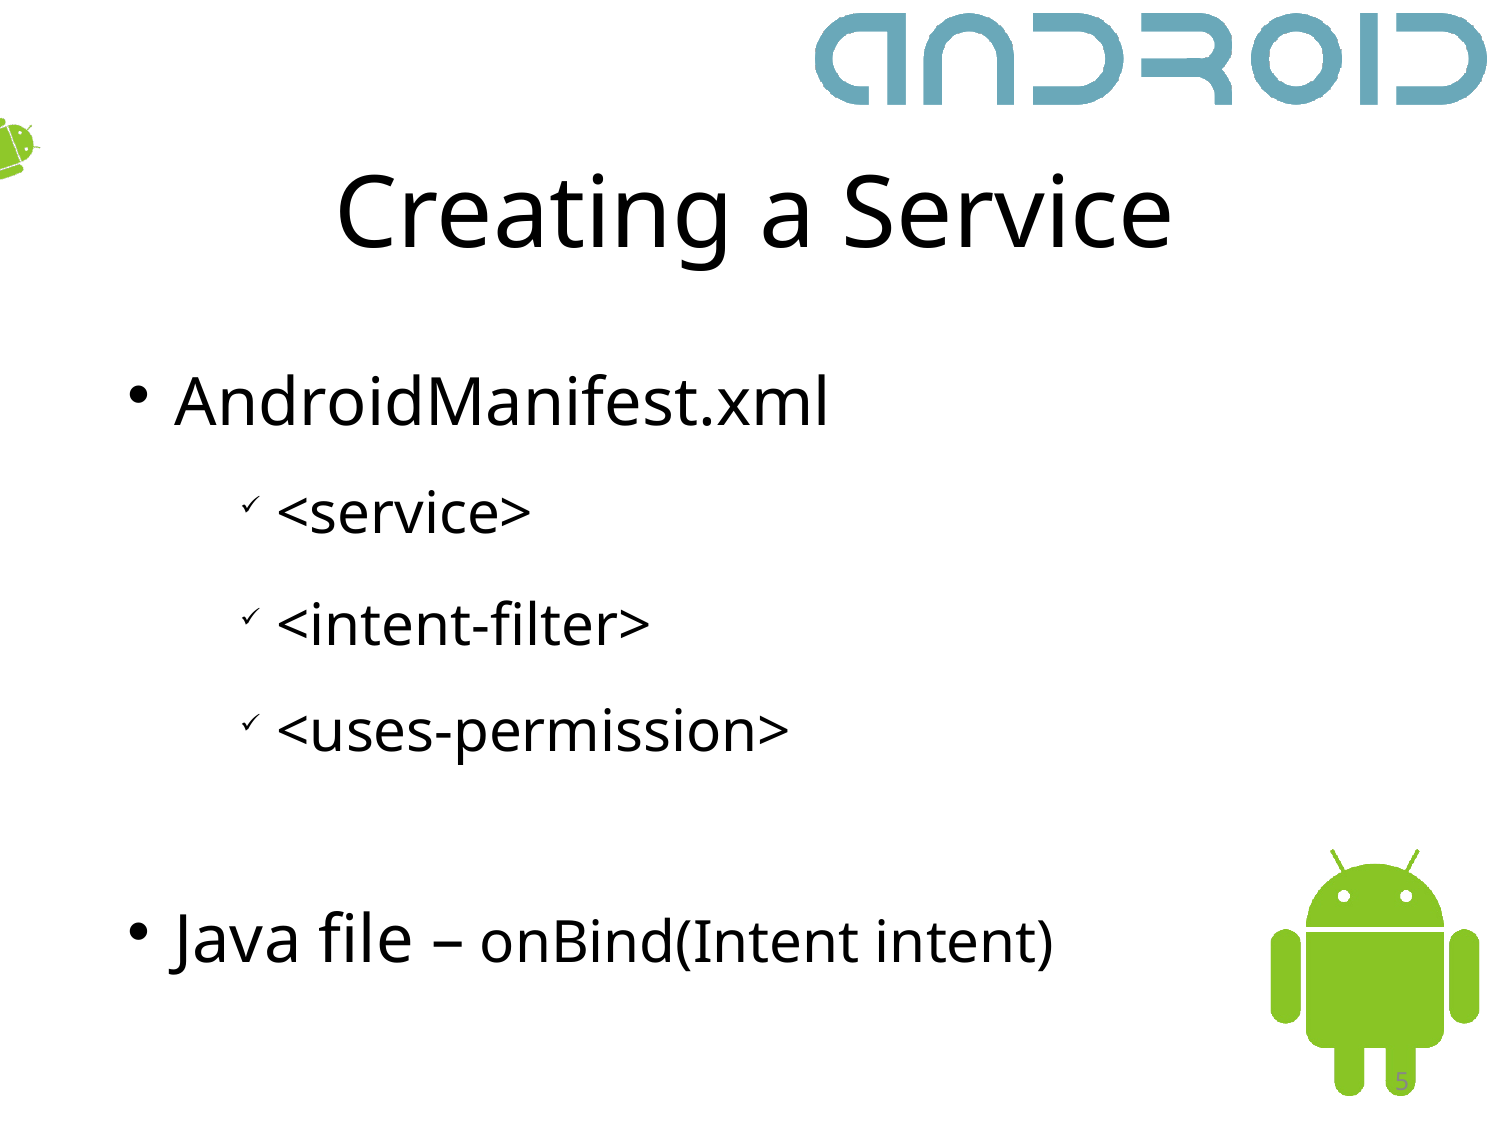

# Creating a Service
 AndroidManifest.xml
 <service>
 <intent-filter>
 <uses-permission>
 Java file – onBind(Intent intent)